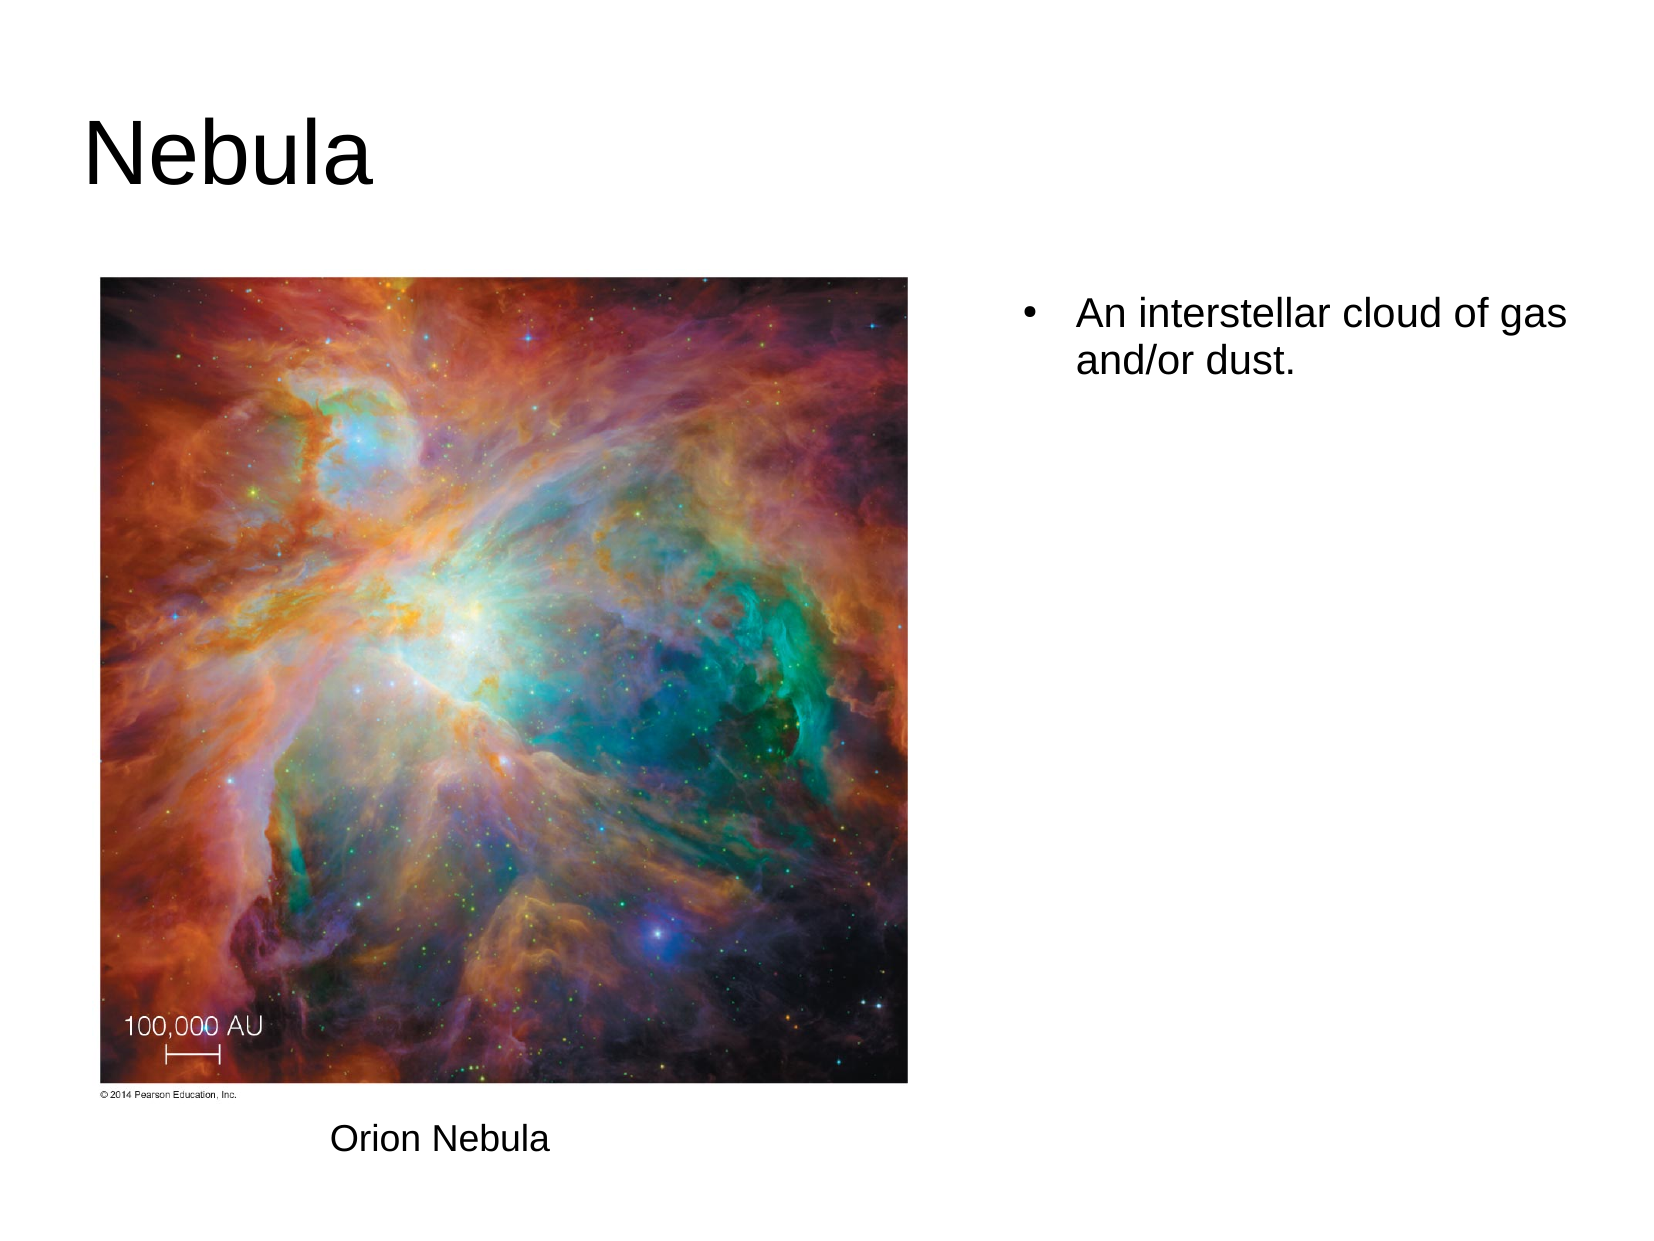

# Nebula
An interstellar cloud of gas and/or dust.
Orion Nebula